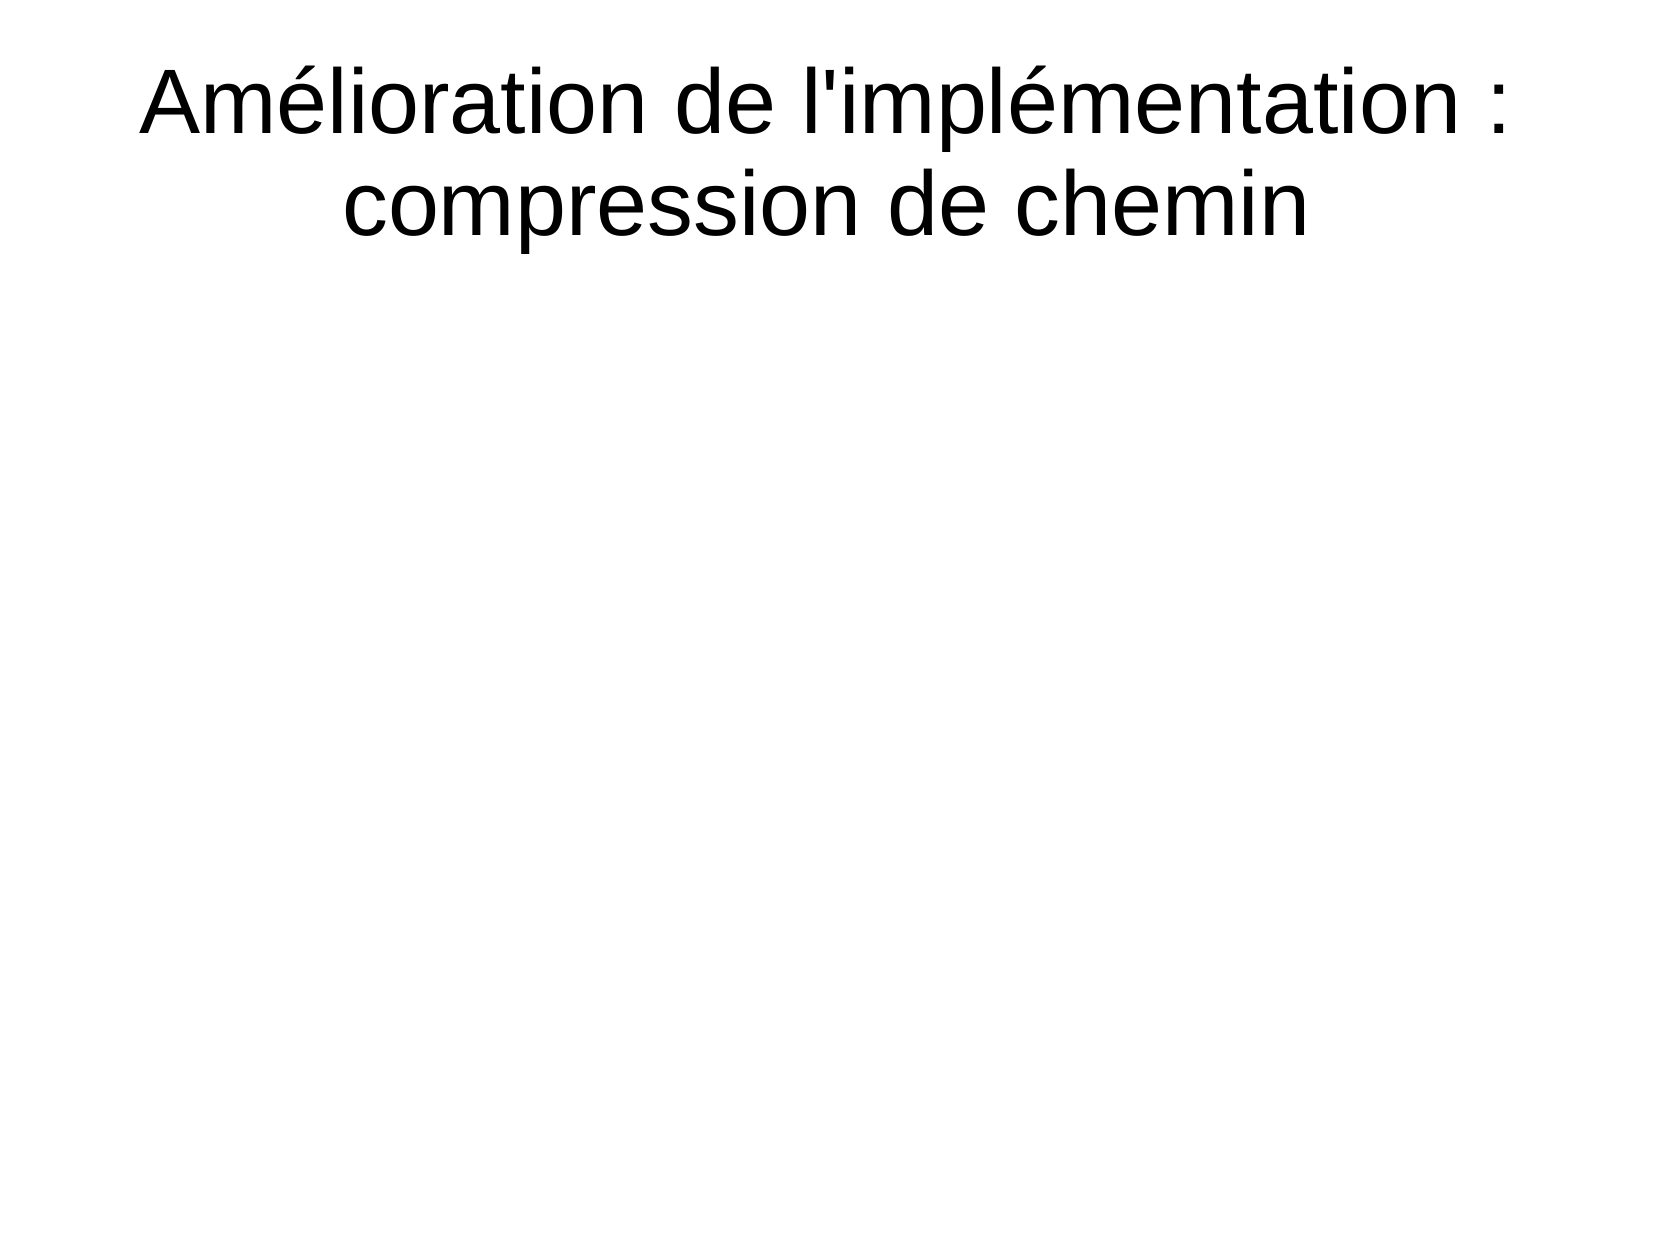

# Amélioration de l'implémentation : compression de chemin